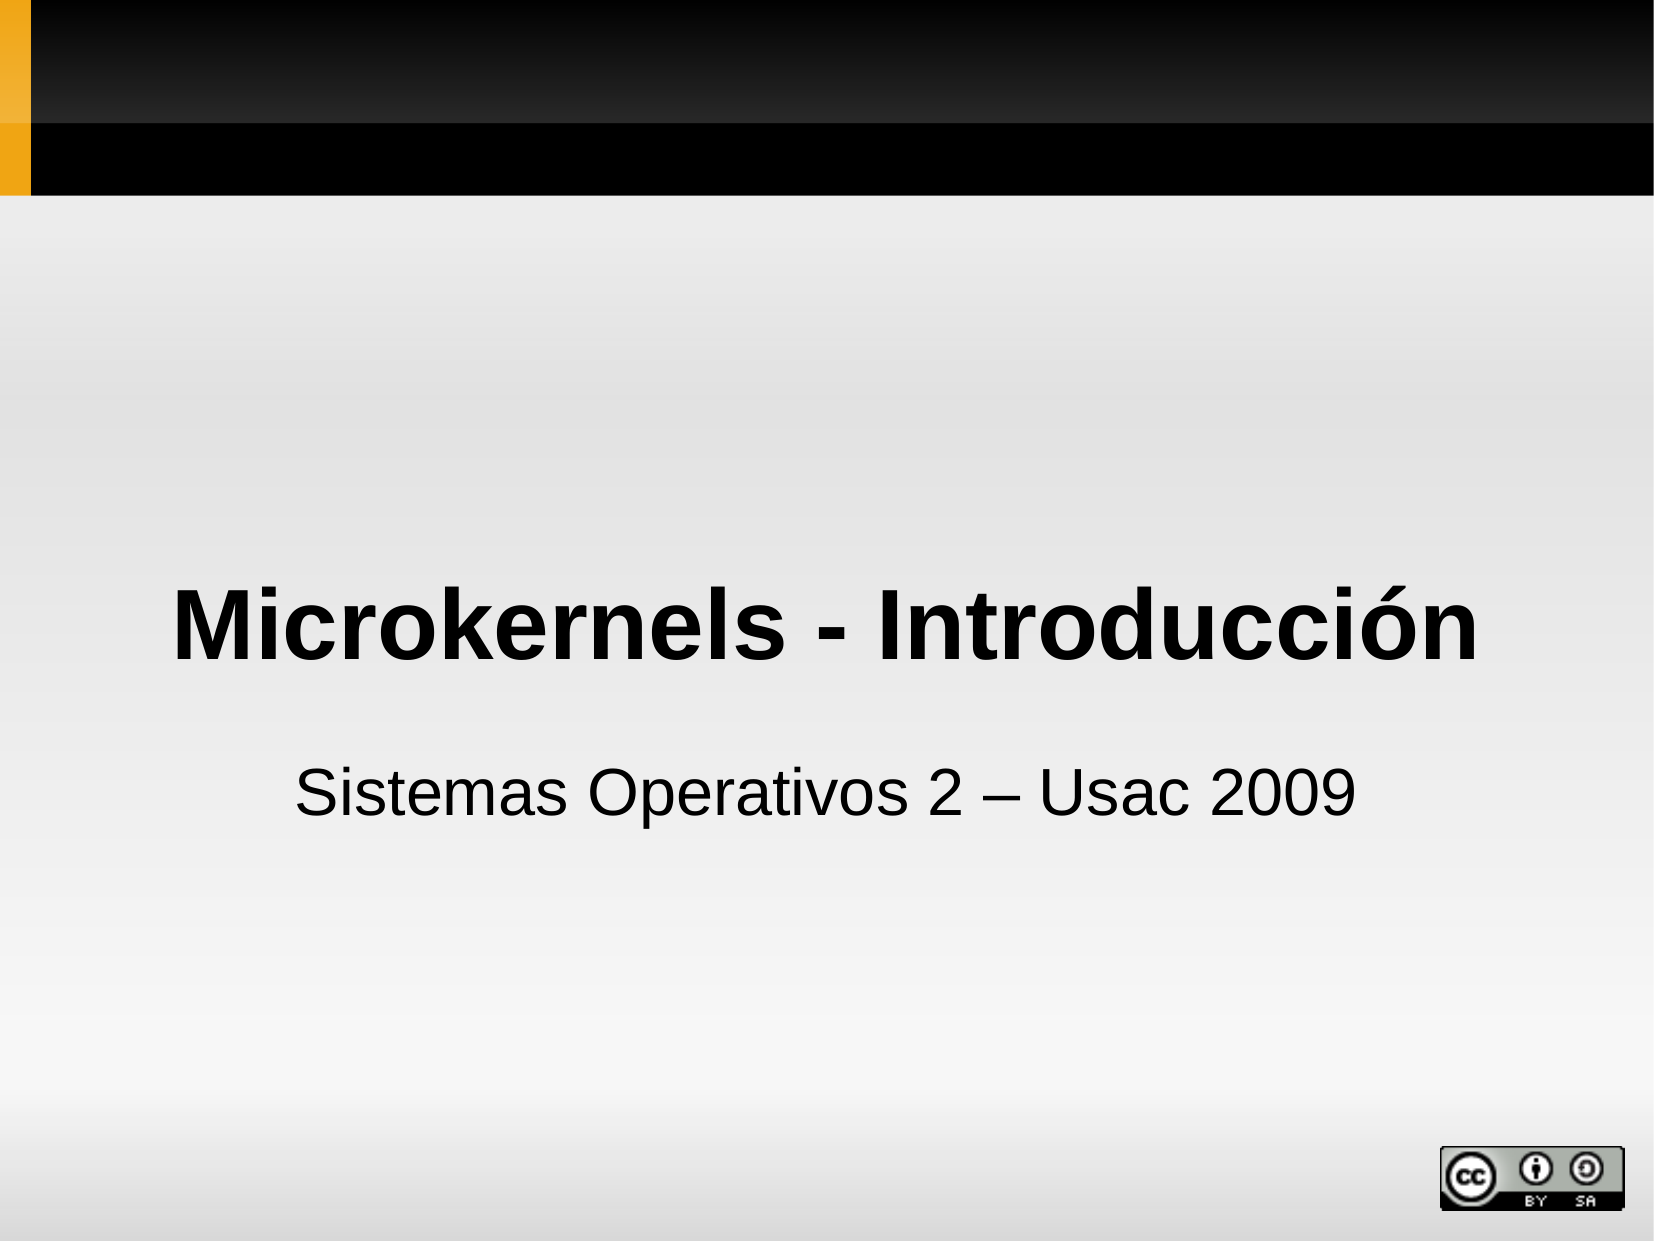

# Microkernels - Introducción
Sistemas Operativos 2 – Usac 2009